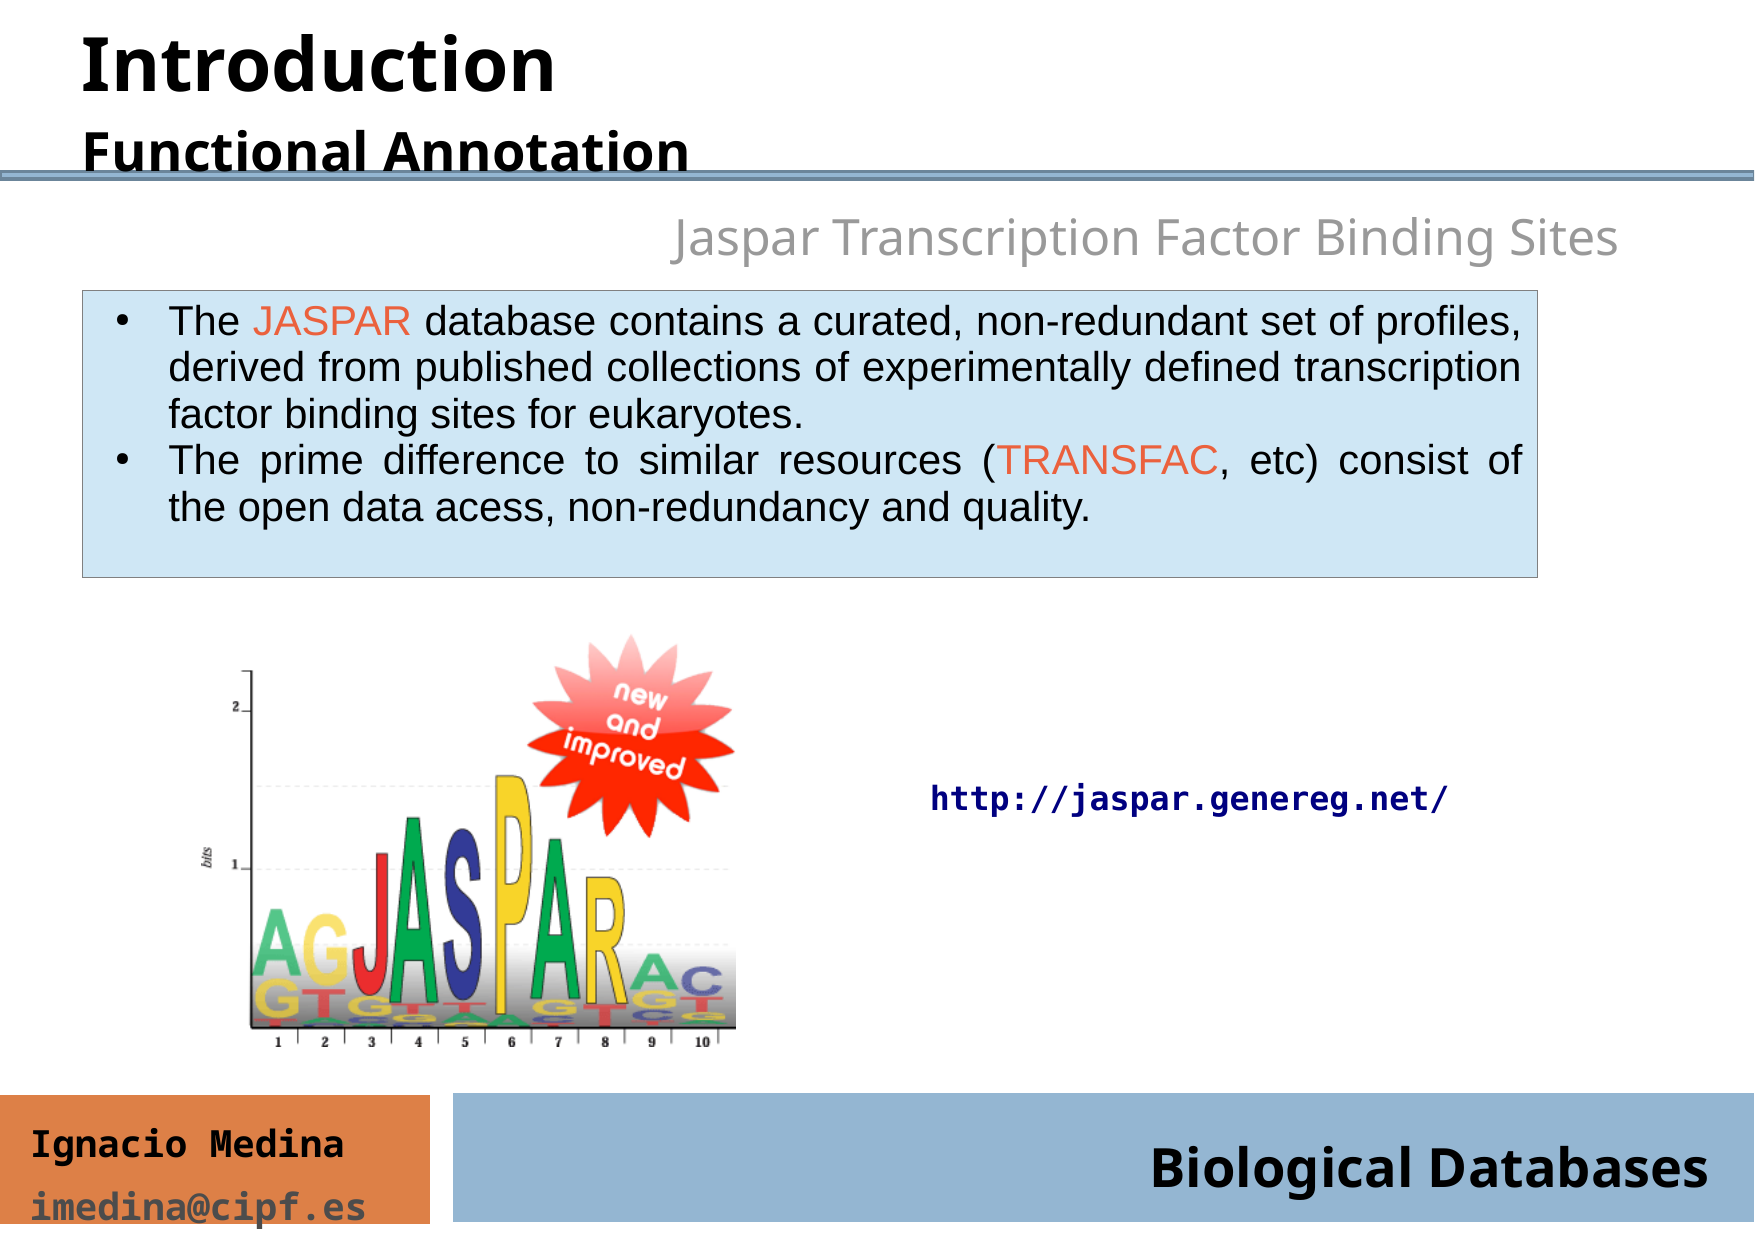

Introduction
Functional Annotation
#
Jaspar Transcription Factor Binding Sites
The JASPAR database contains a curated, non-redundant set of profiles, derived from published collections of experimentally defined transcription factor binding sites for eukaryotes.
The prime difference to similar resources (TRANSFAC, etc) consist of the open data acess, non-redundancy and quality.
http://jaspar.genereg.net/
Ignacio Medina
imedina@cipf.es
Biological Databases